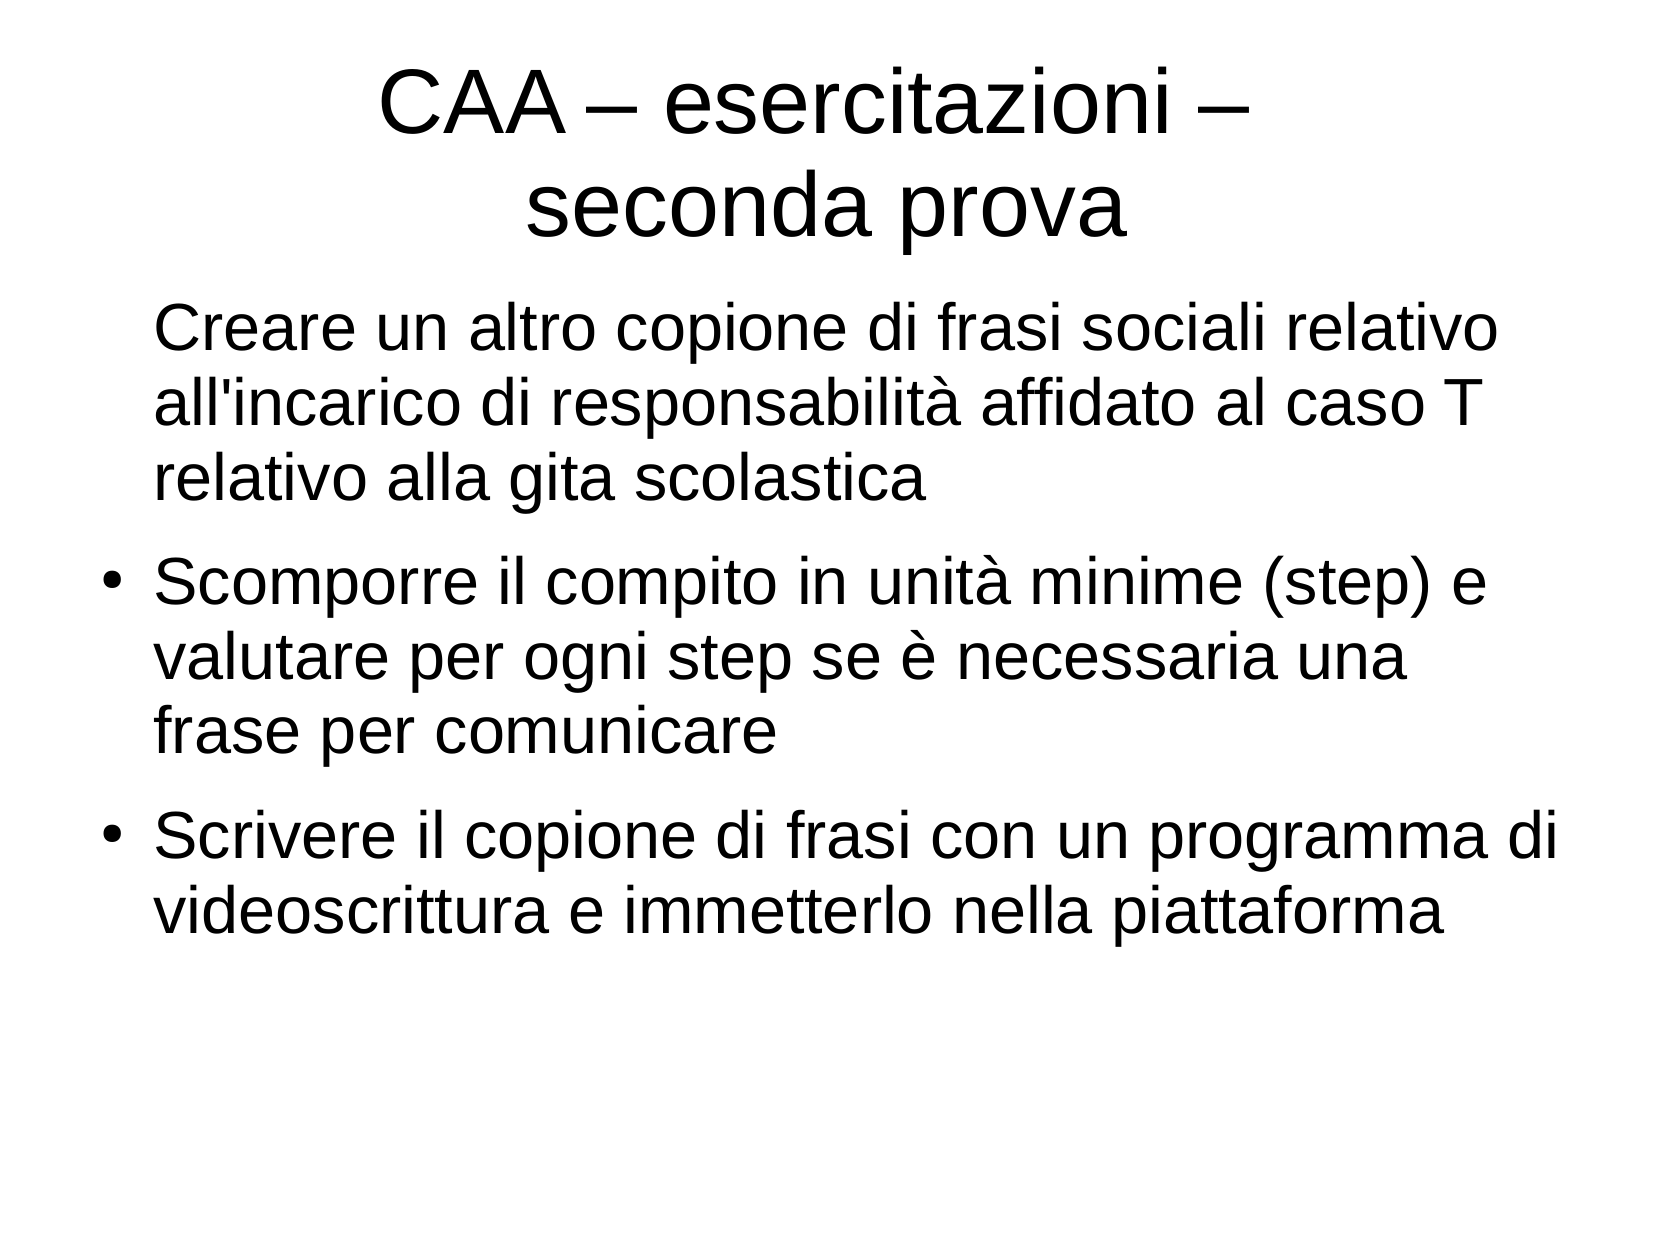

# CAA – esercitazioni – seconda prova
Creare un altro copione di frasi sociali relativo all'incarico di responsabilità affidato al caso T relativo alla gita scolastica
Scomporre il compito in unità minime (step) e valutare per ogni step se è necessaria una frase per comunicare
Scrivere il copione di frasi con un programma di videoscrittura e immetterlo nella piattaforma